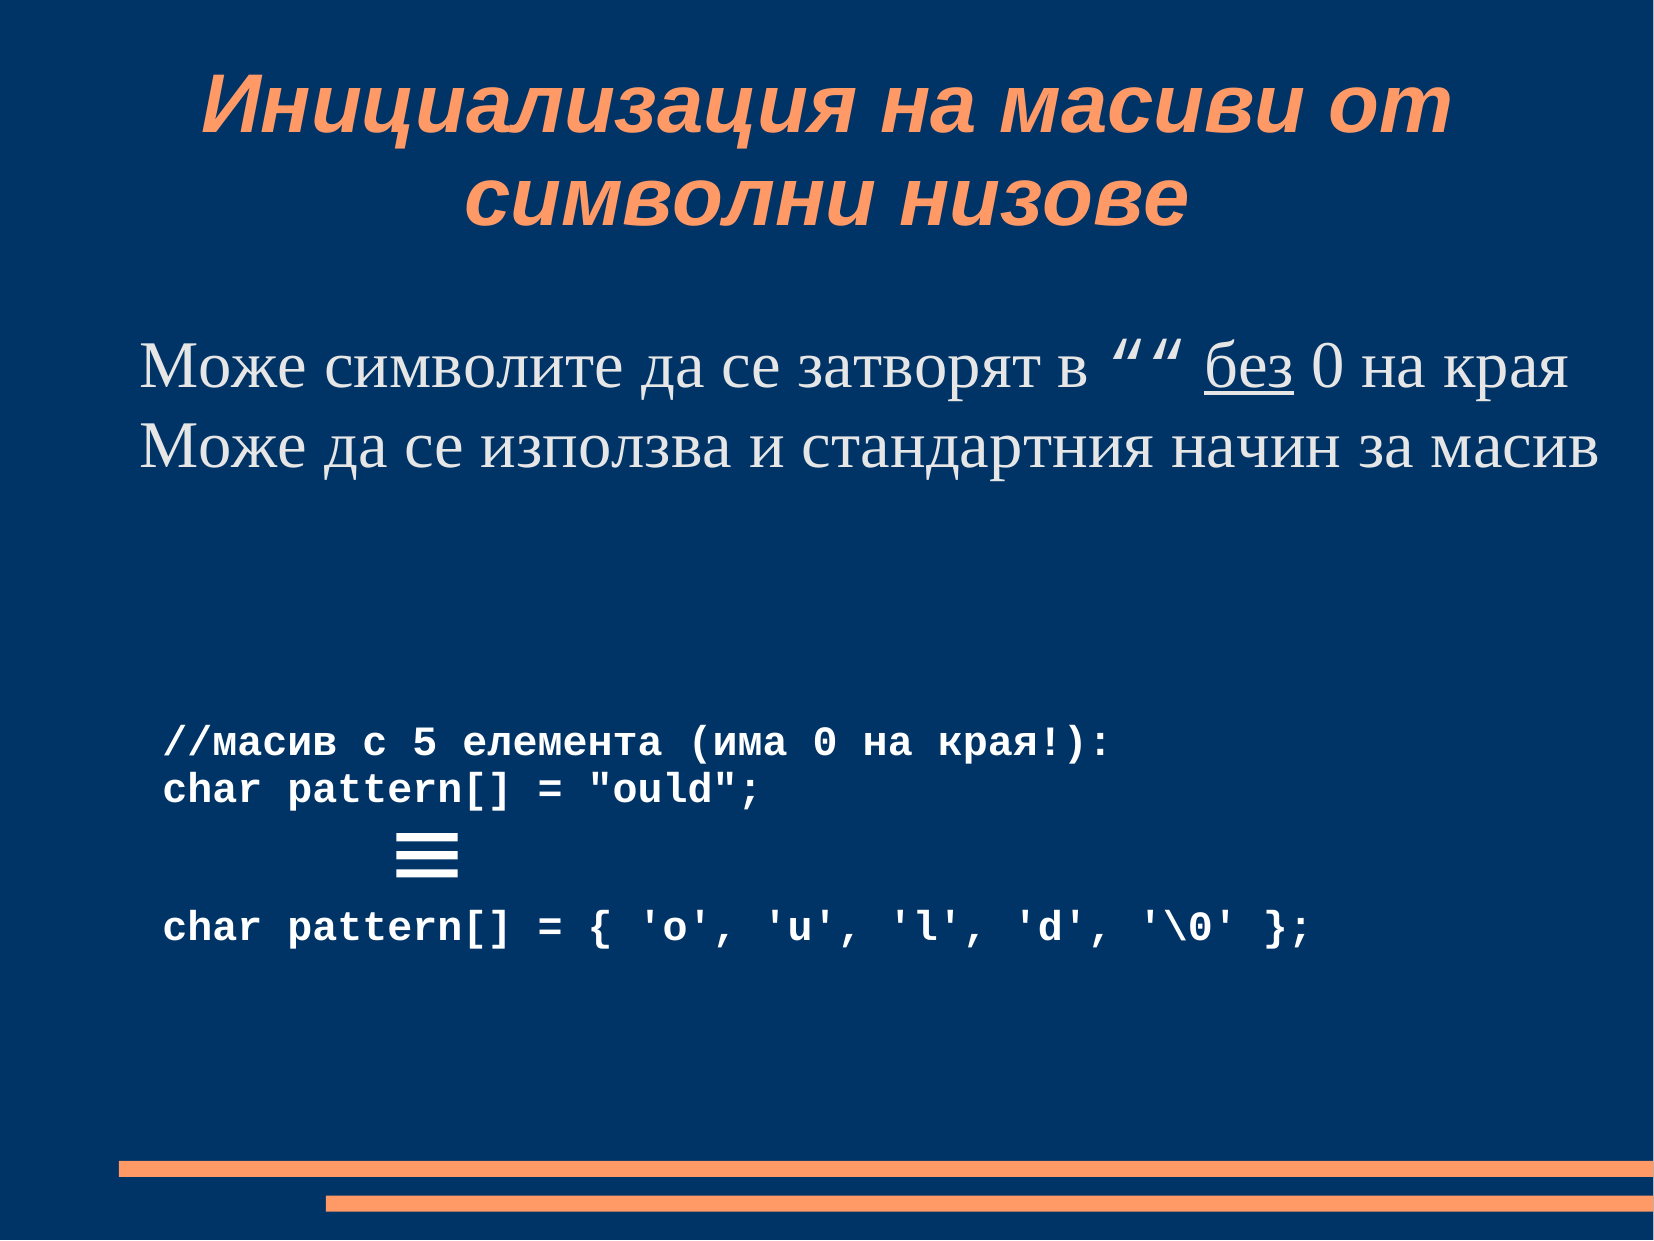

# Инициализация на масиви от символни низове
Може символите да се затворят в ““ без 0 на края
Може да се използва и стандартния начин за масив
//масив с 5 елемента (има 0 на края!):
char pattern[] = "ould";
			
char pattern[] = { 'o', 'u', 'l', 'd', '\0' };